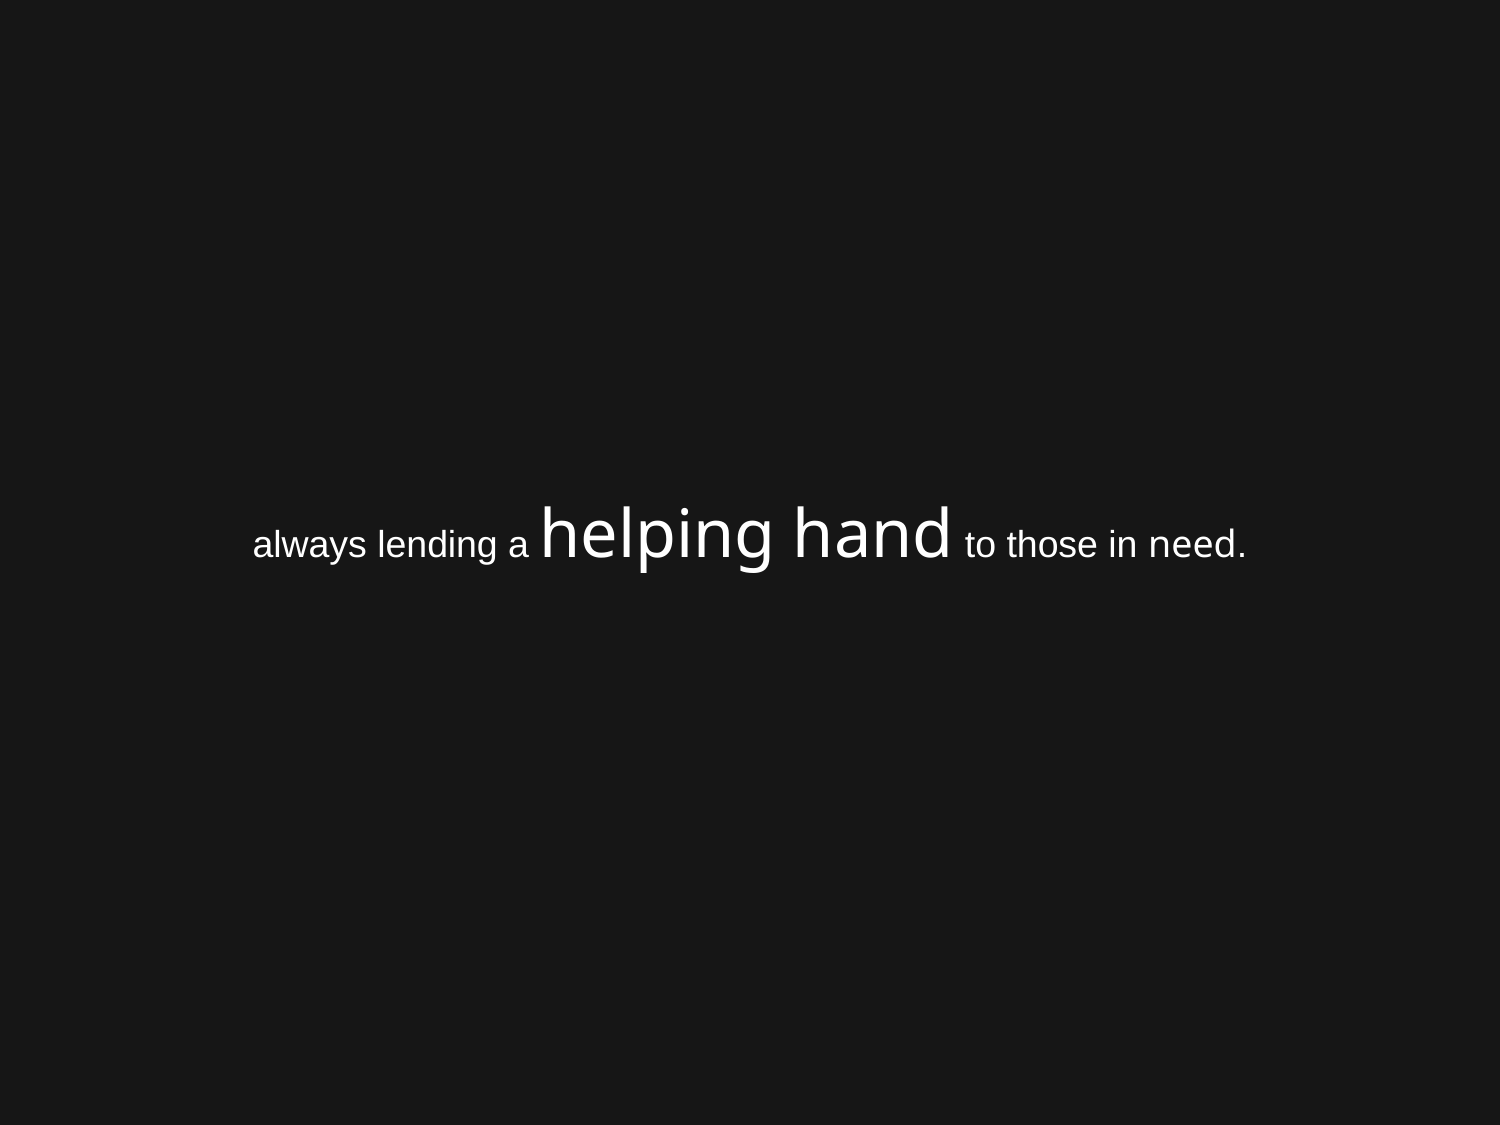

always lending a helping hand to those in need.